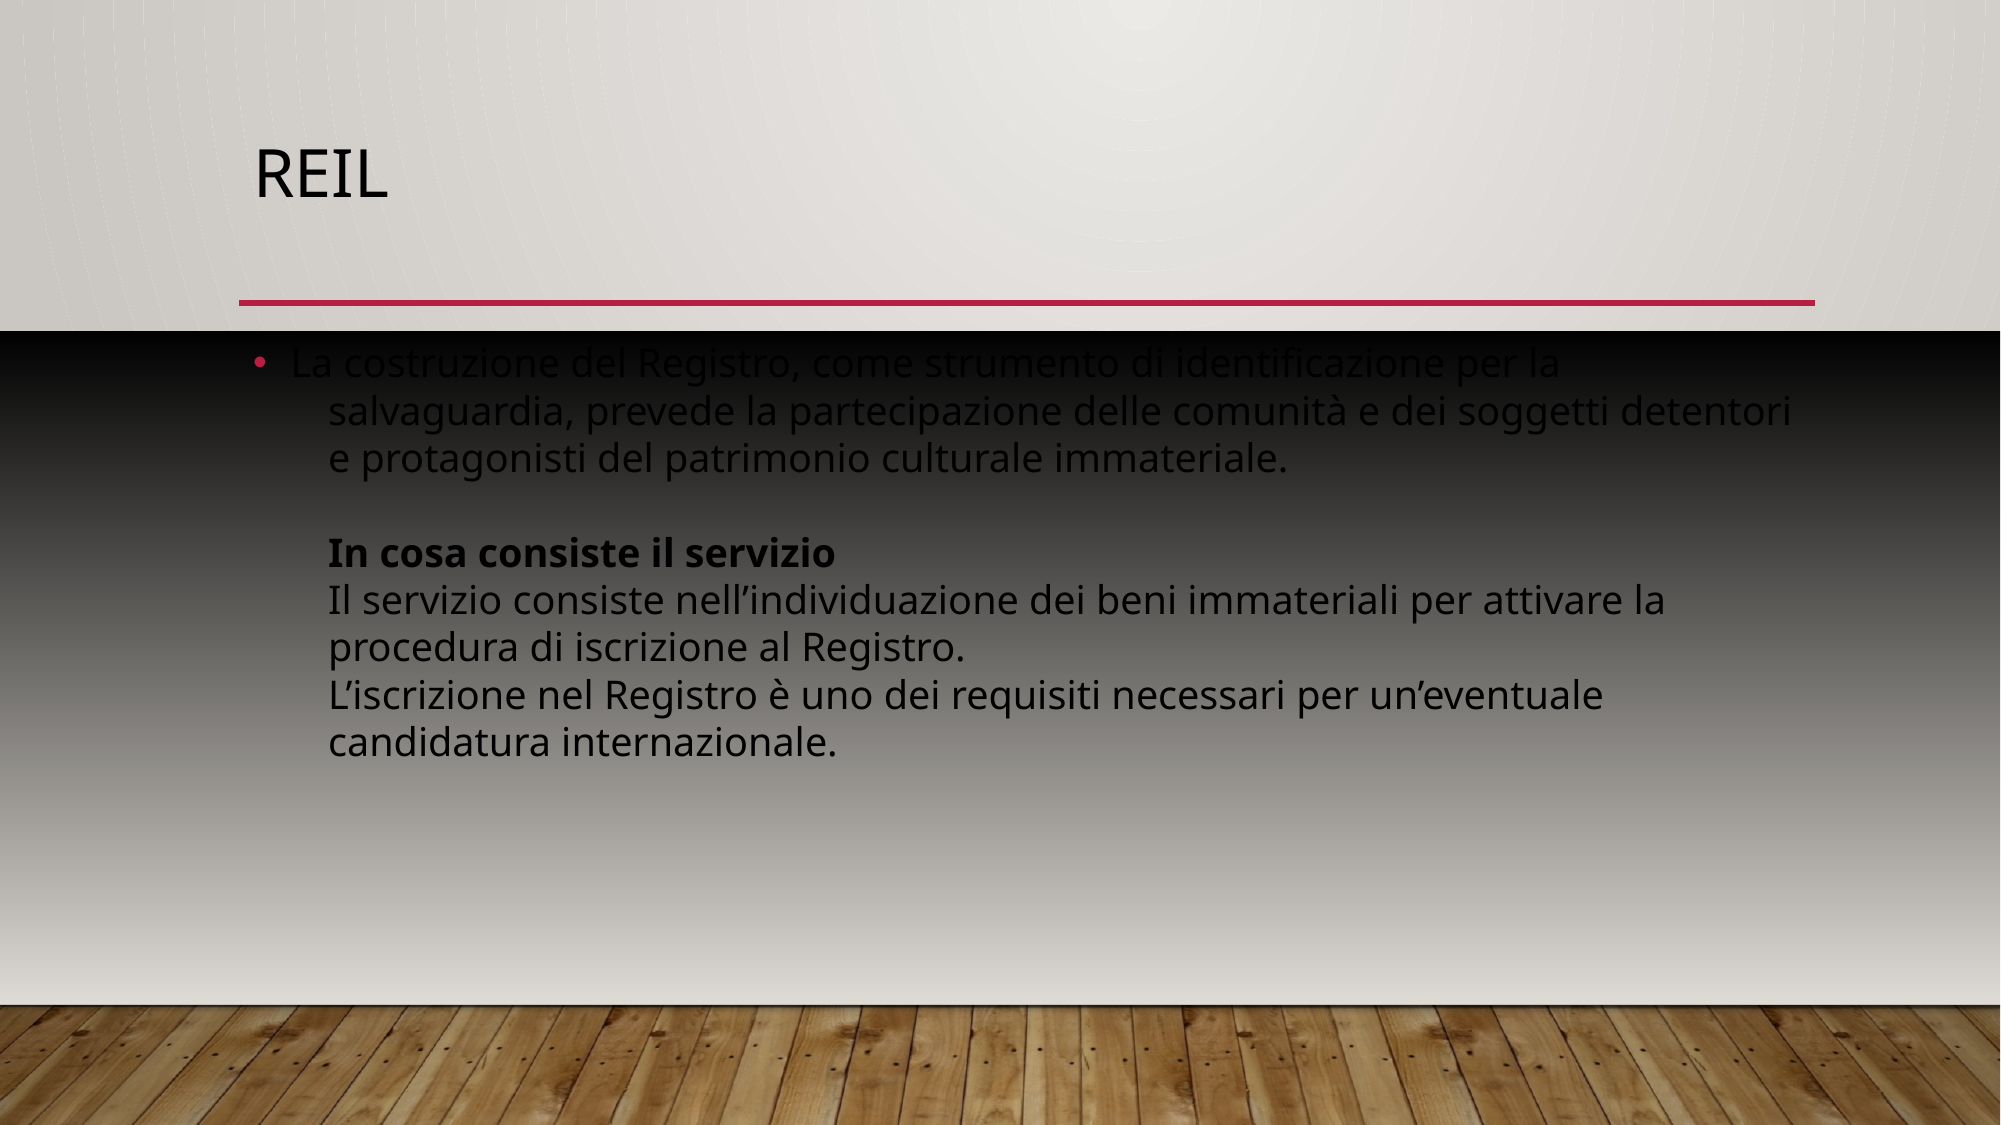

# reil
La costruzione del Registro, come strumento di identificazione per la salvaguardia, prevede la partecipazione delle comunità e dei soggetti detentori e protagonisti del patrimonio culturale immateriale.
In cosa consiste il servizio
Il servizio consiste nell’individuazione dei beni immateriali per attivare la procedura di iscrizione al Registro.
L’iscrizione nel Registro è uno dei requisiti necessari per un’eventuale candidatura internazionale.